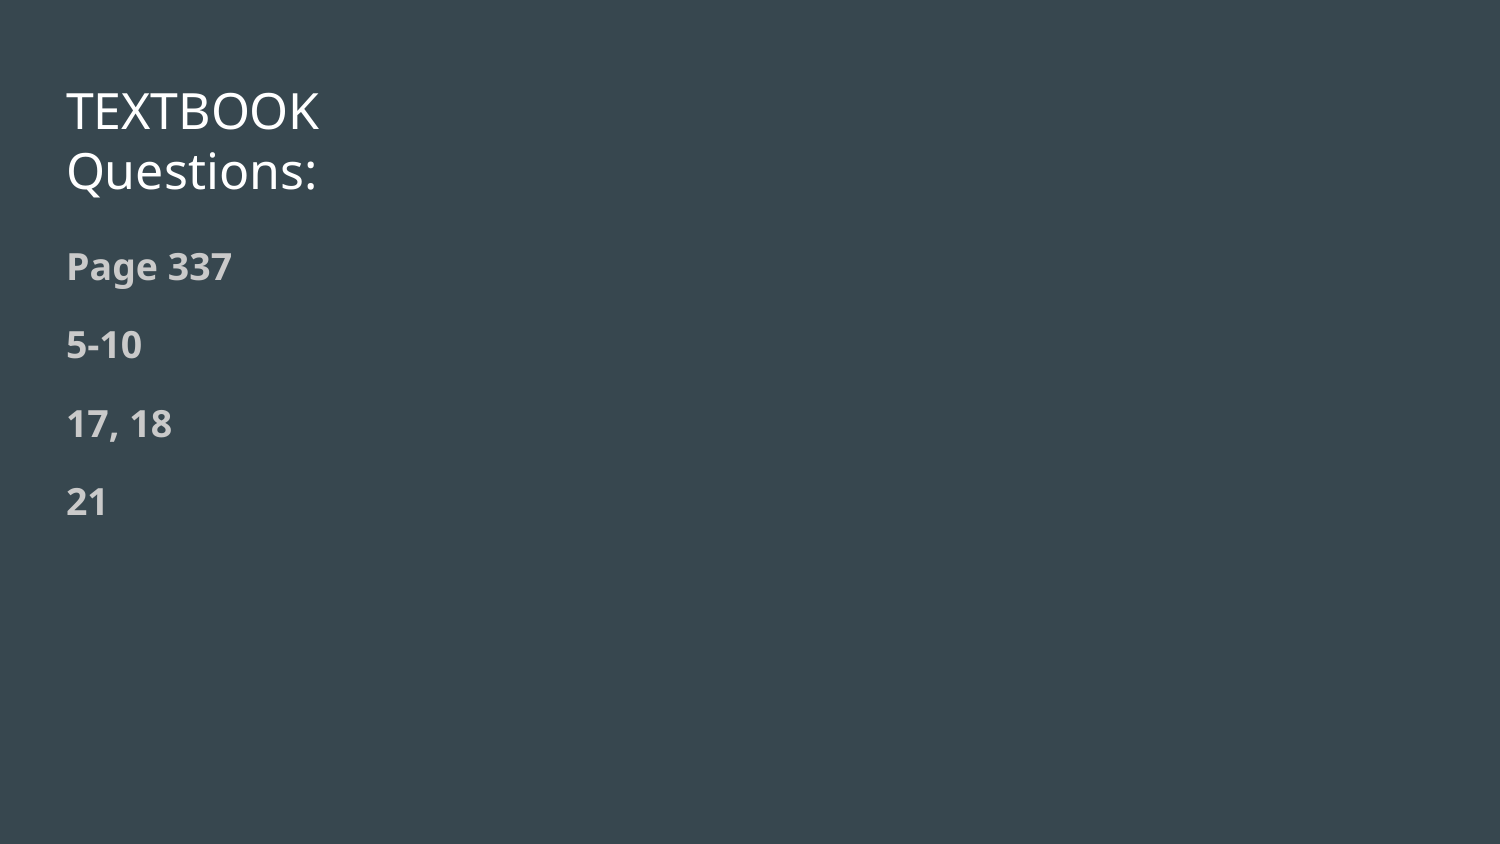

# TEXTBOOK Questions:
Page 337
5-10
17, 18
21